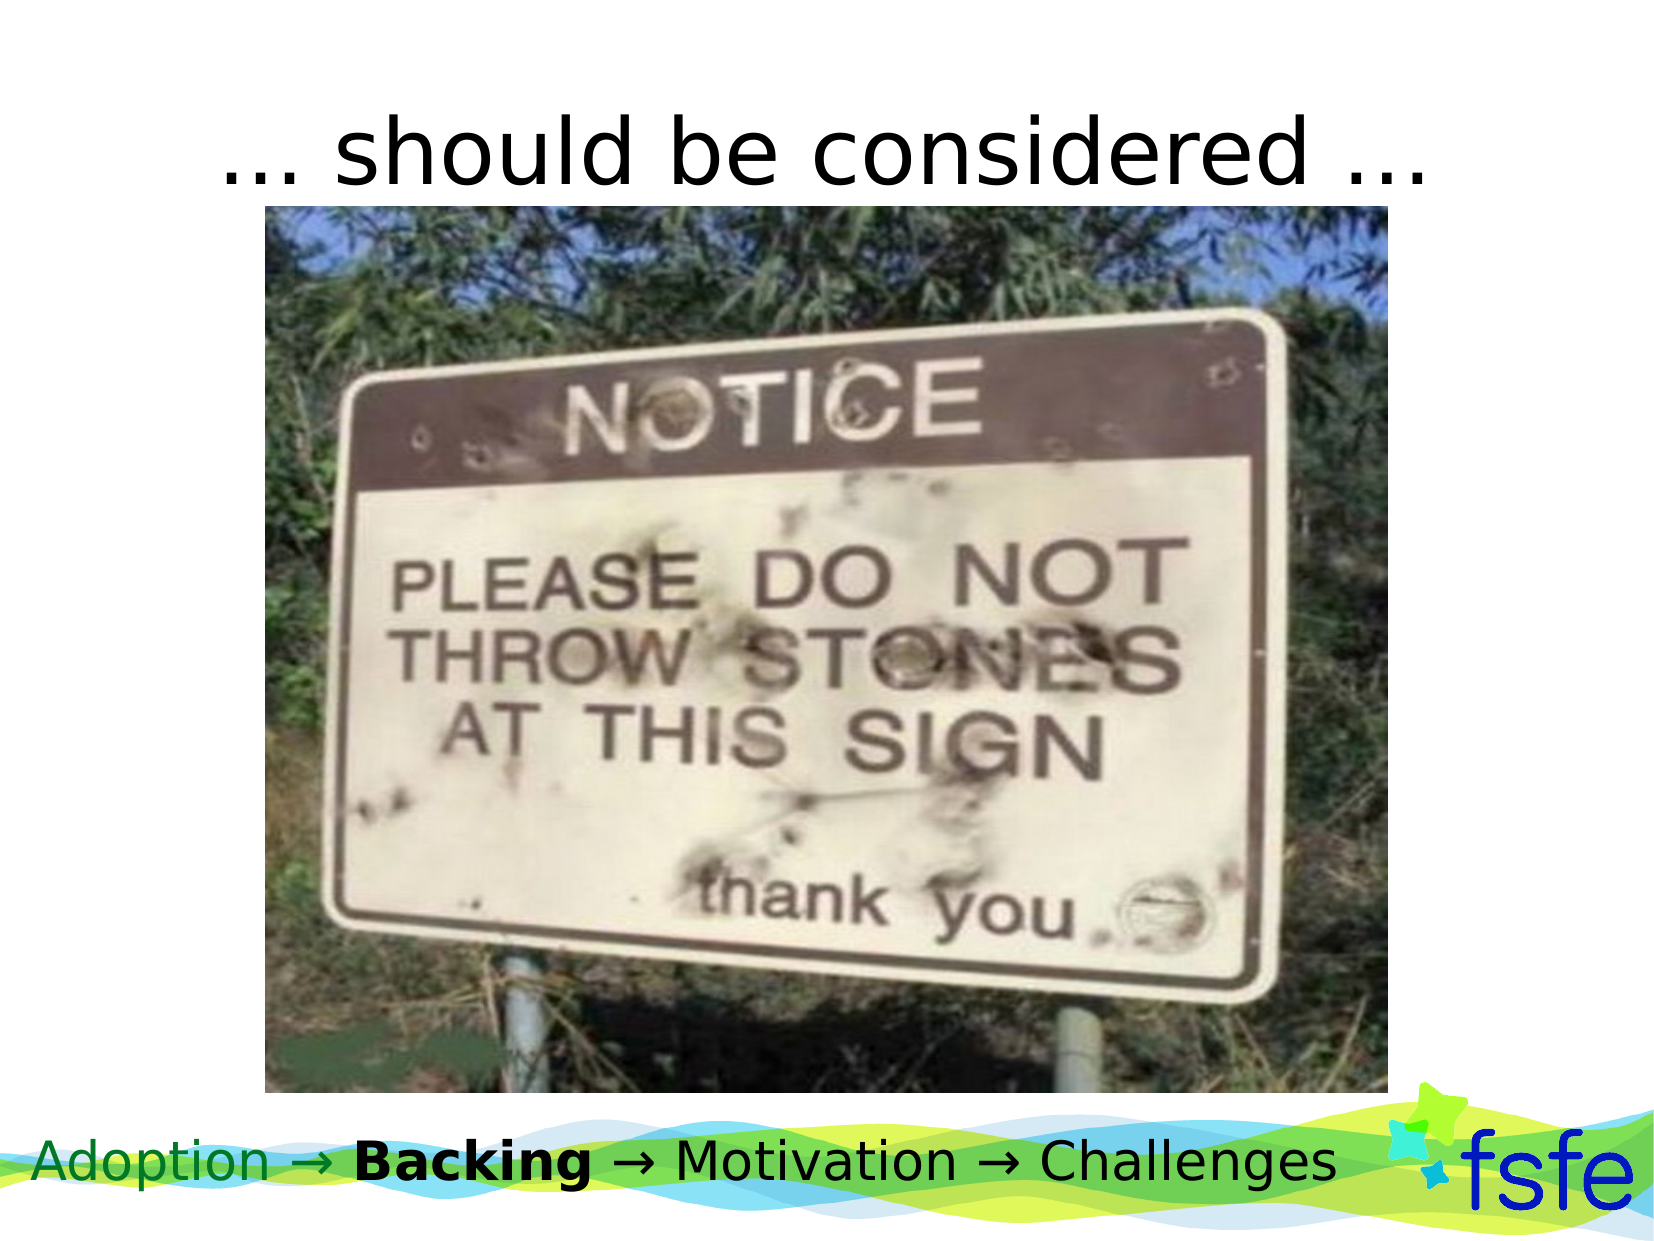

# ... should be considered …
Adoption → Backing → Motivation → Challenges